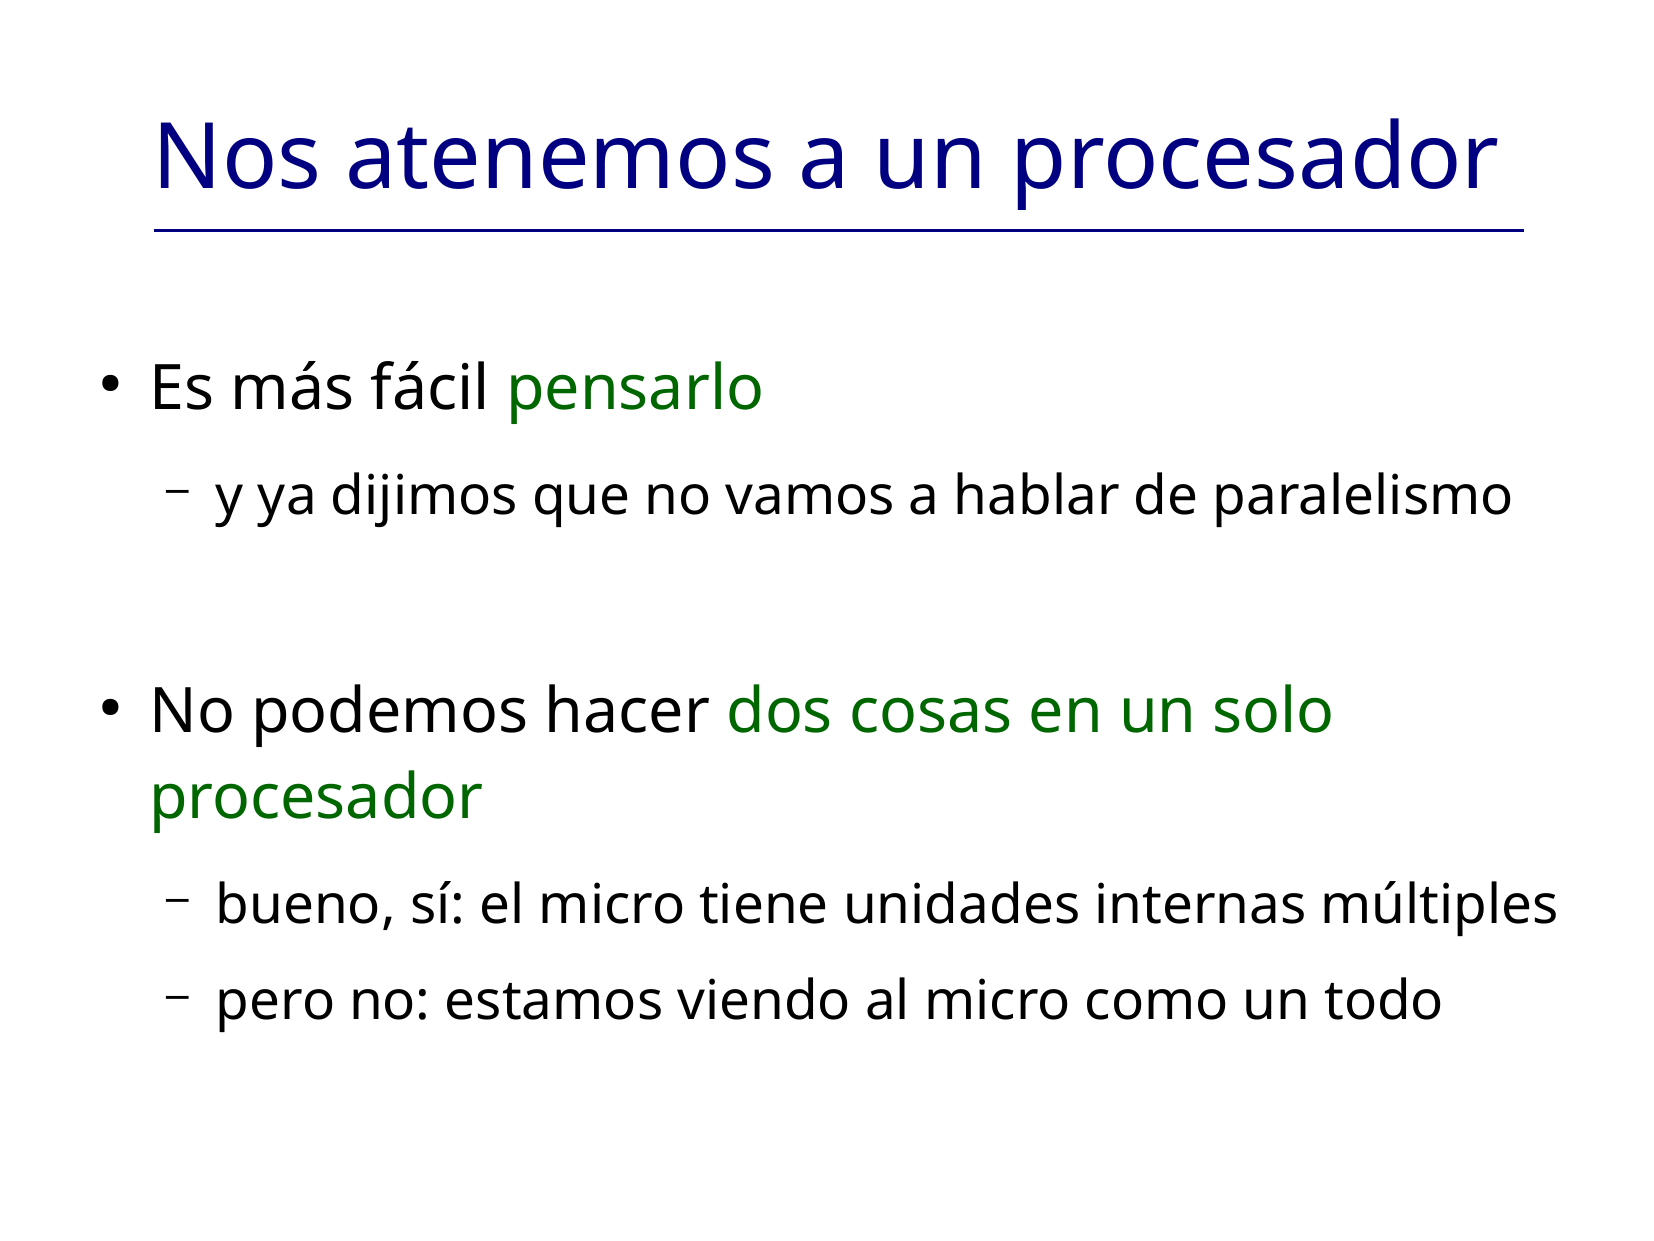

# Nos atenemos a un procesador
Es más fácil pensarlo
y ya dijimos que no vamos a hablar de paralelismo
No podemos hacer dos cosas en un solo procesador
bueno, sí: el micro tiene unidades internas múltiples
pero no: estamos viendo al micro como un todo